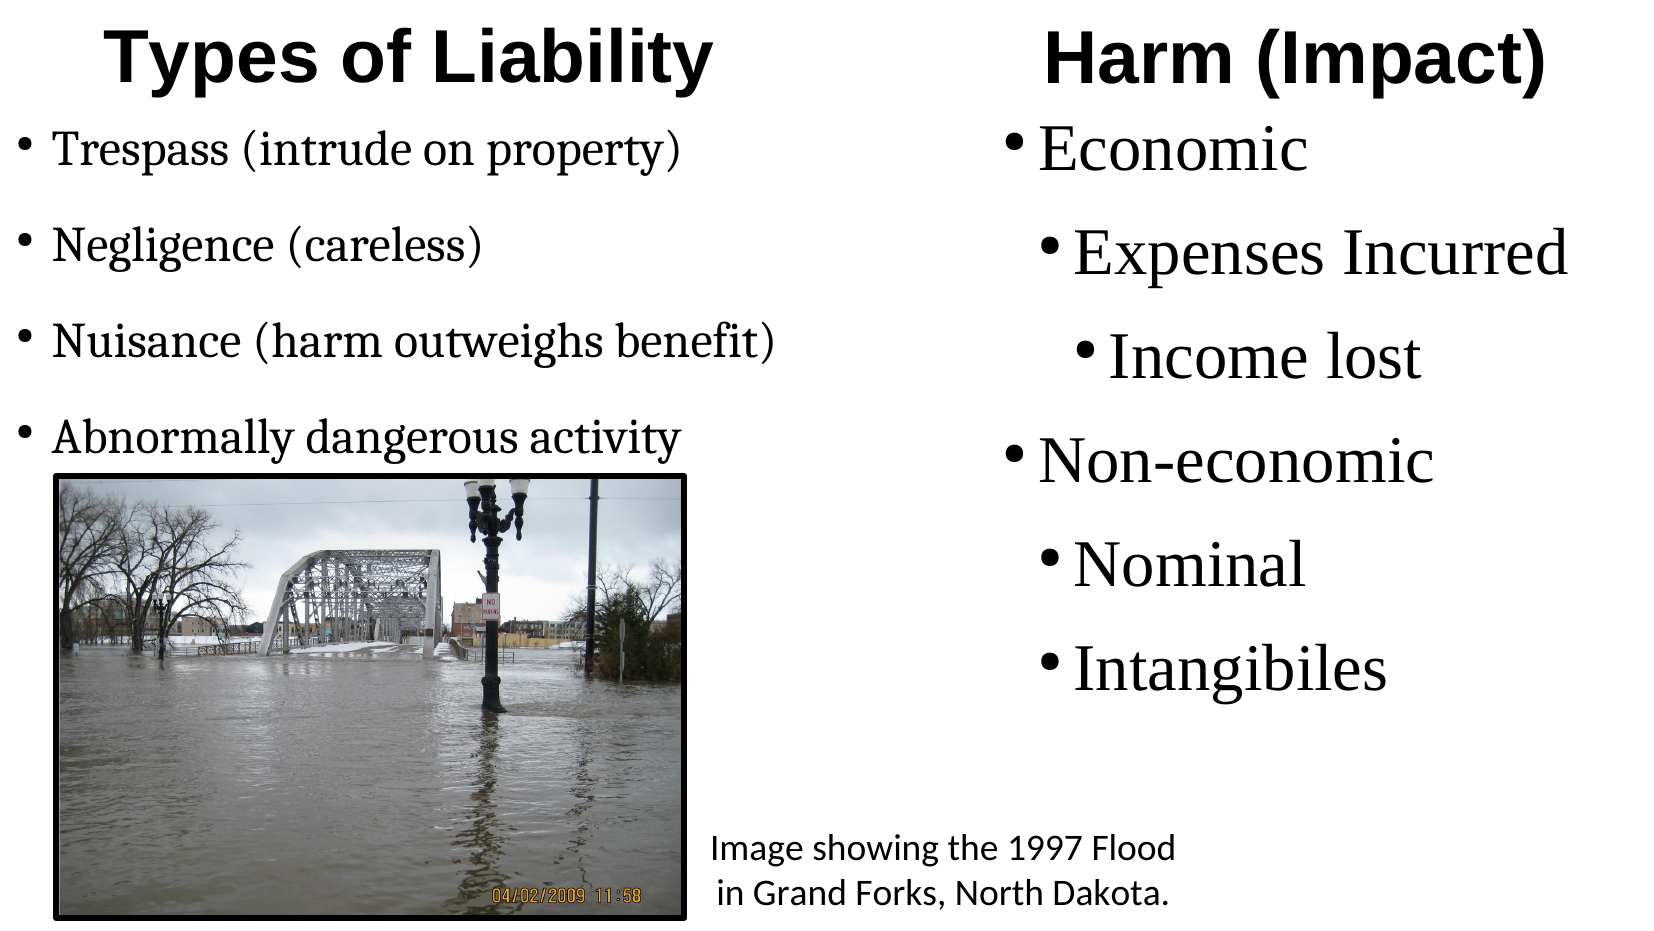

# Types of Liability
Harm (Impact)
Economic
Expenses Incurred
Income lost
Non-economic
Nominal
Intangibiles
Trespass (intrude on property)
Negligence (careless)
Nuisance (harm outweighs benefit)
Abnormally dangerous activity
Image showing the 1997 Flood in Grand Forks, North Dakota.